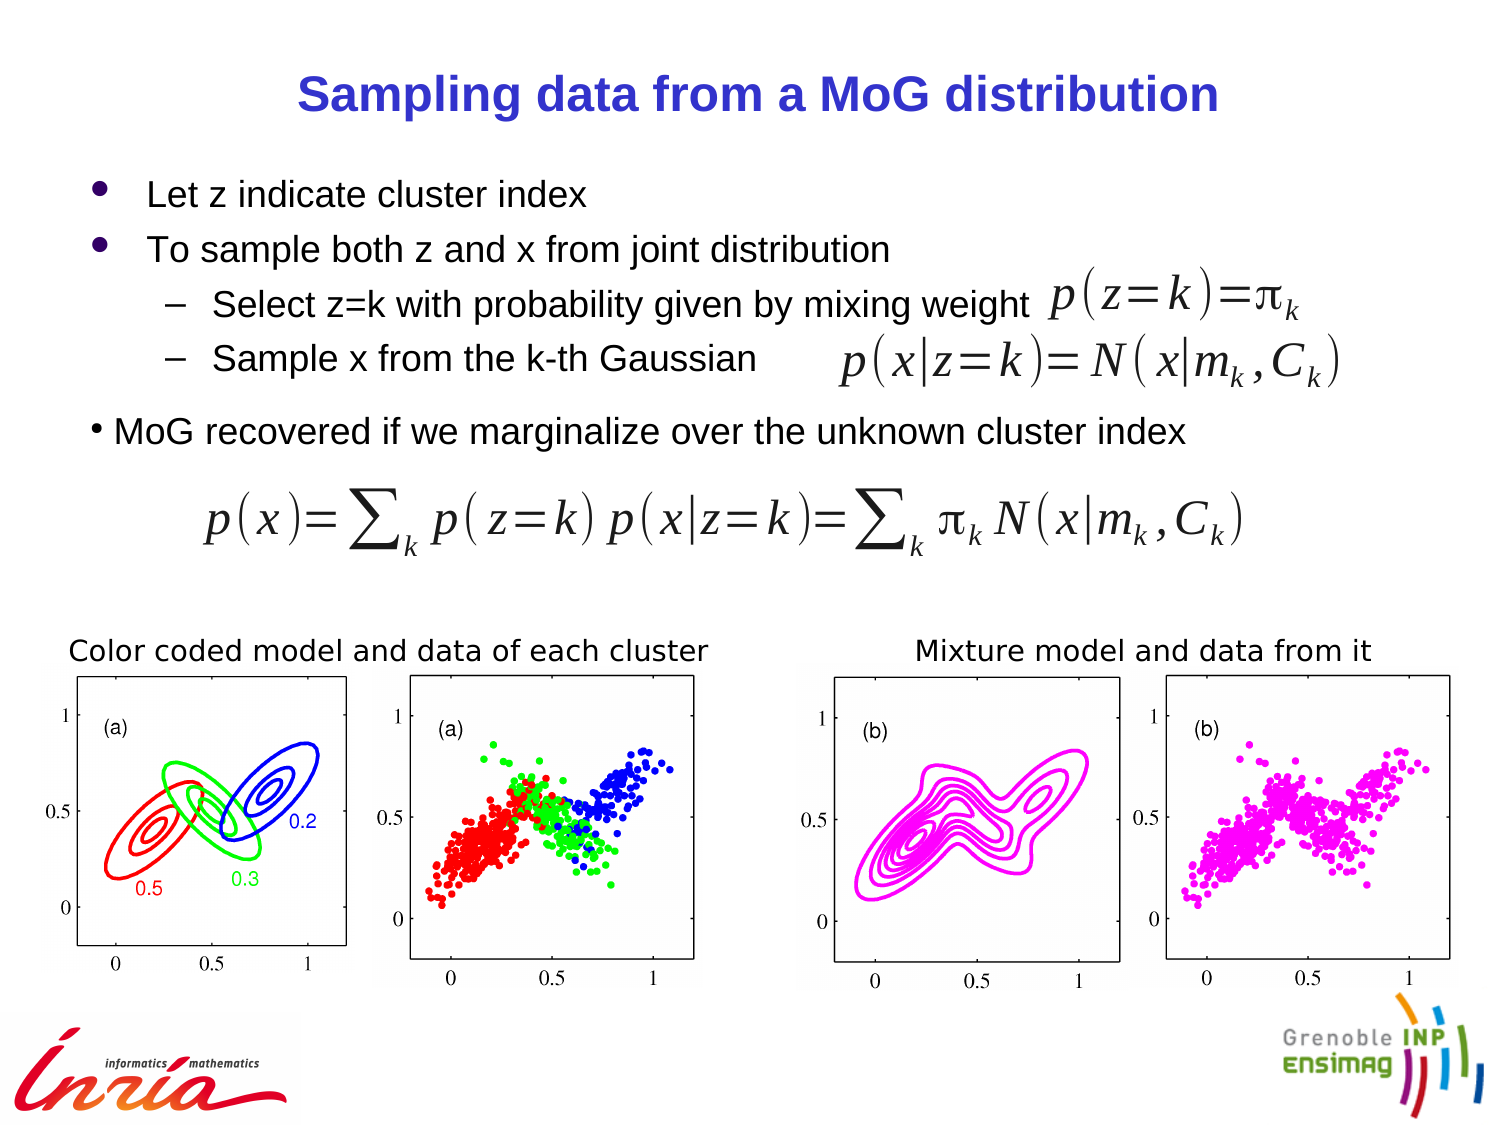

# Sampling data from a MoG distribution
Let z indicate cluster index
To sample both z and x from joint distribution
Select z=k with probability given by mixing weight
Sample x from the k-th Gaussian
 MoG recovered if we marginalize over the unknown cluster index
Color coded model and data of each cluster
Mixture model and data from it